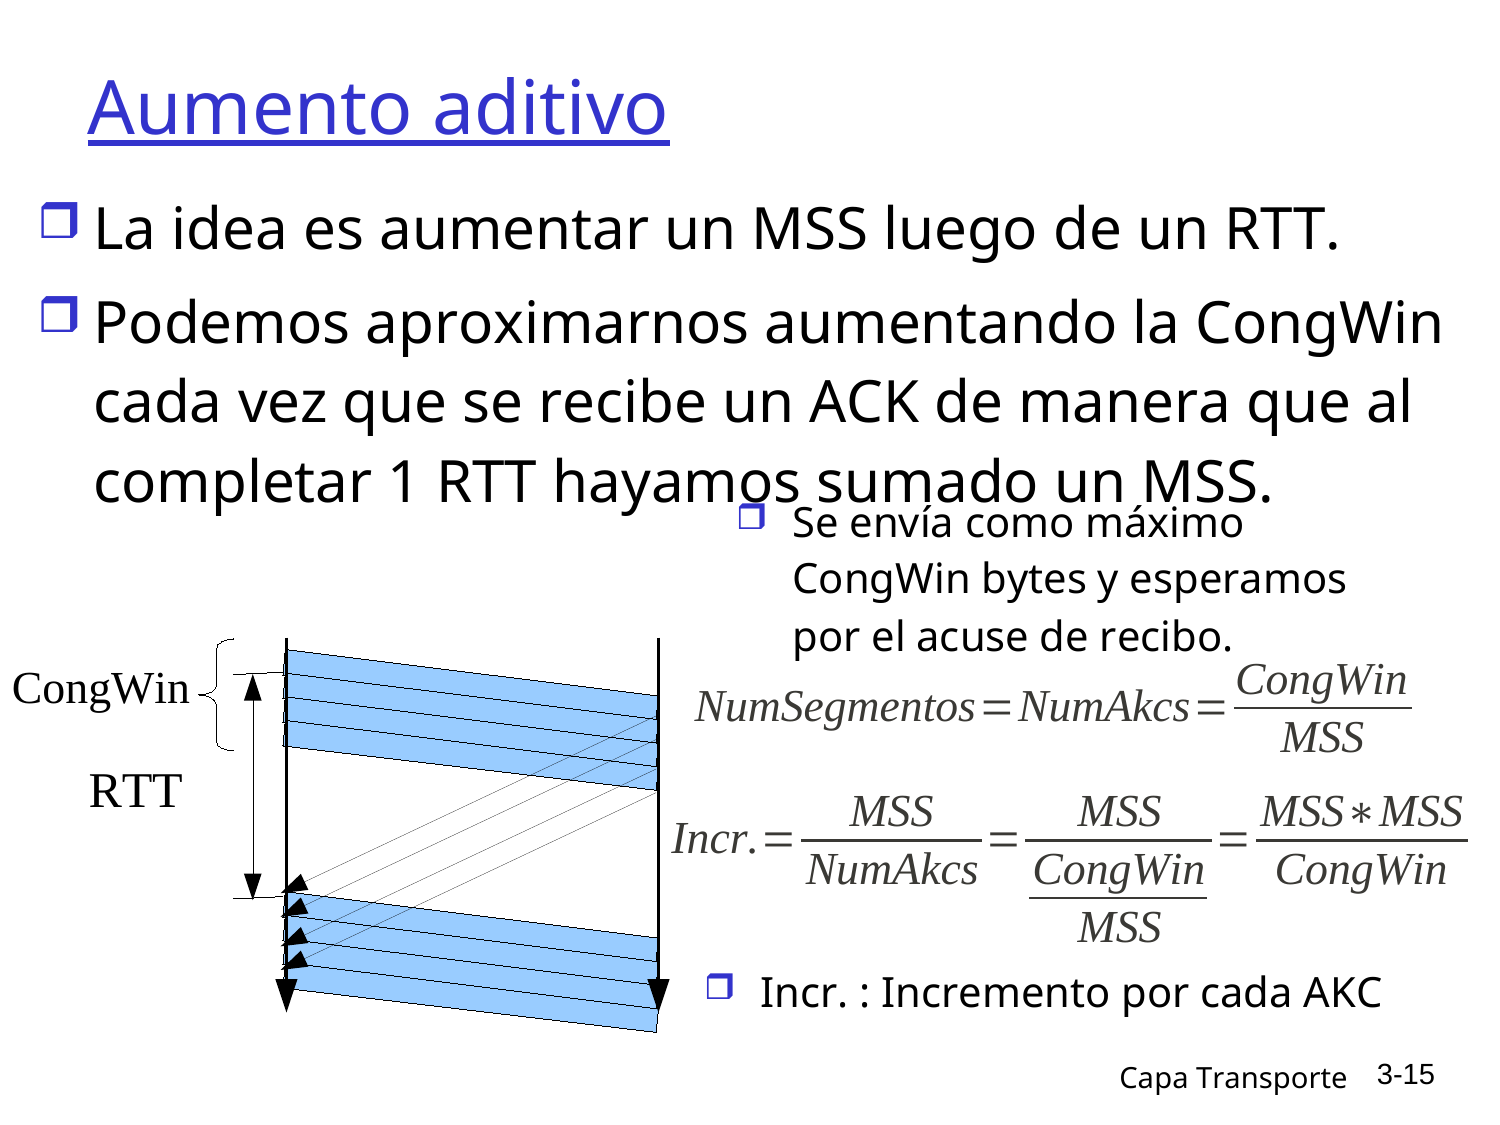

# Aumento aditivo
La idea es aumentar un MSS luego de un RTT.
Podemos aproximarnos aumentando la CongWin cada vez que se recibe un ACK de manera que al completar 1 RTT hayamos sumado un MSS.
Se envía como máximo CongWin bytes y esperamos por el acuse de recibo.
CongWin
RTT
Incr. : Incremento por cada AKC
15